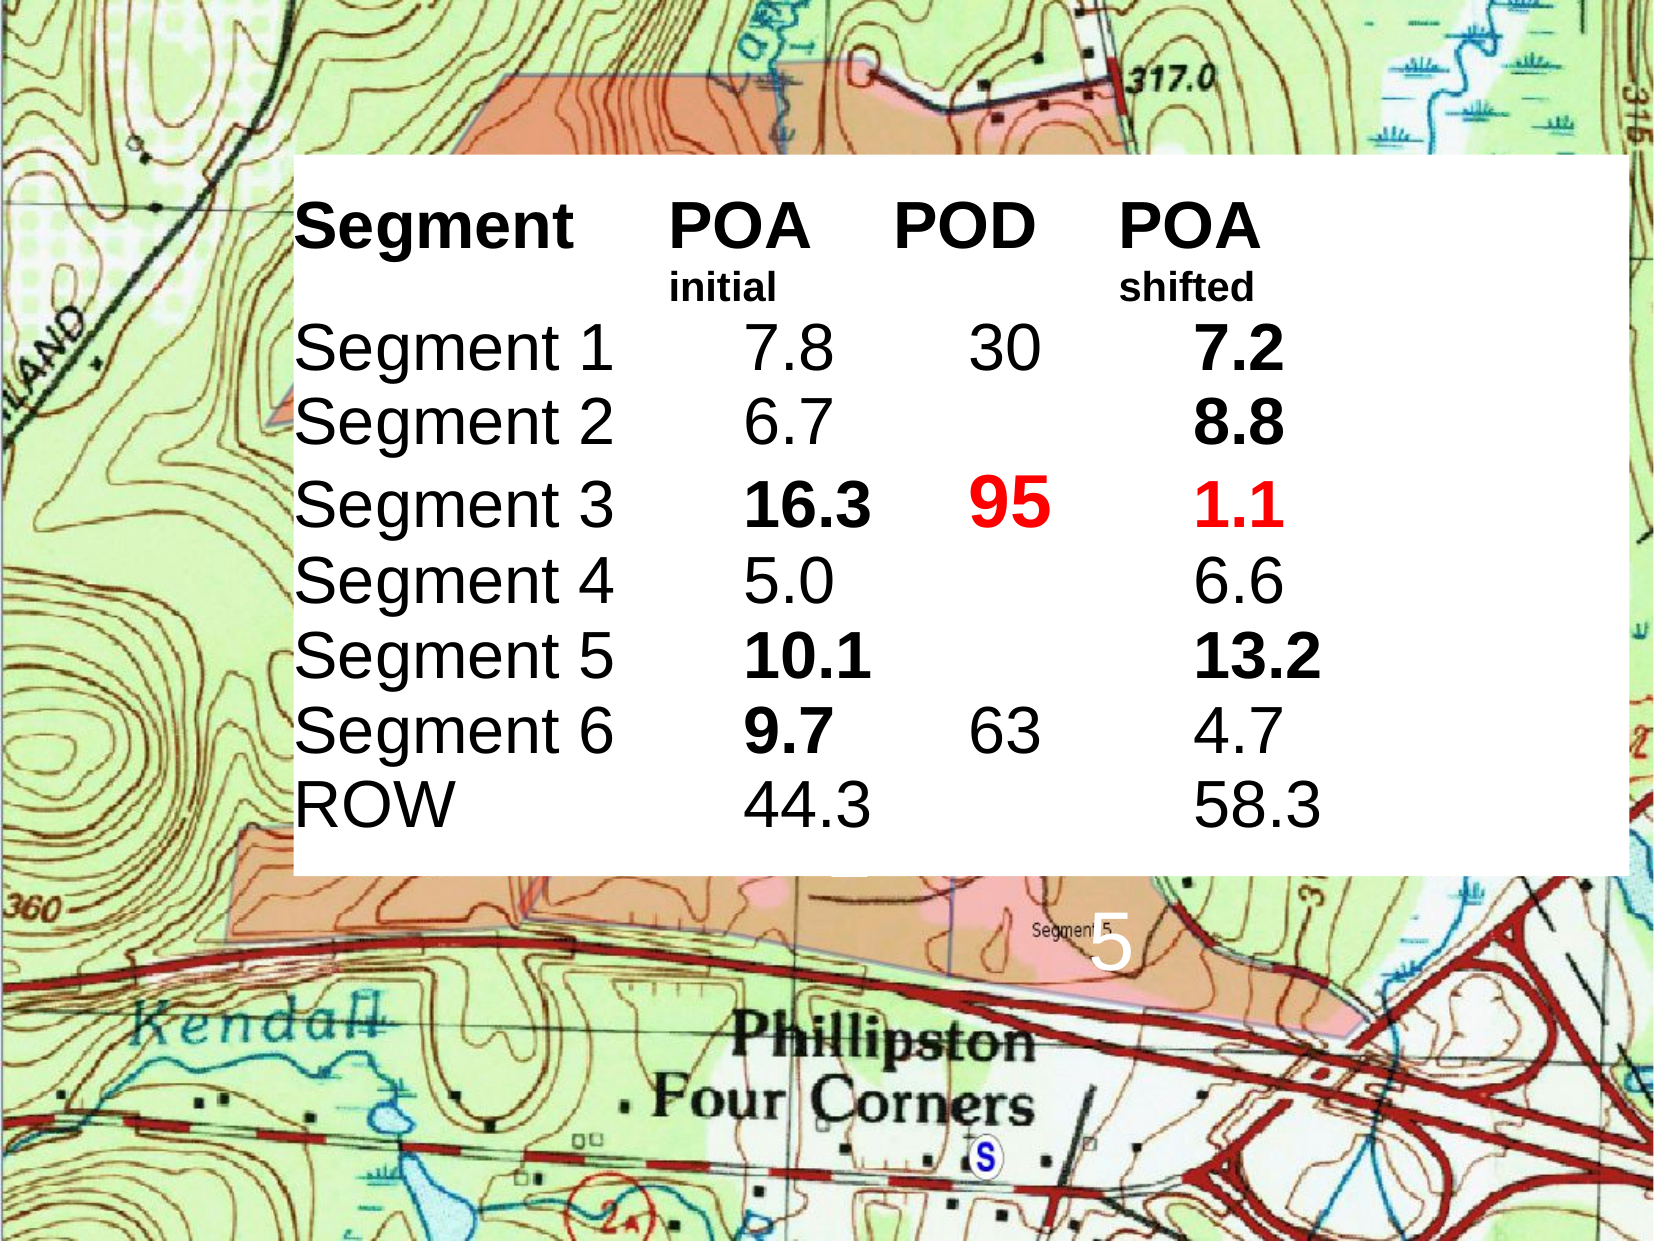

Segment		POA		POD		POA
					initial					shifted
Segment 1		7.8		30			7.2
Segment 2		6.7					8.8
Segment 3		16.3		95		1.1
Segment 4		5.0					6.6
Segment 5		10.1					13.2
Segment 6		9.7		63			4.7
ROW				44.3					58.3
4
6
3
2
IPP
1
5